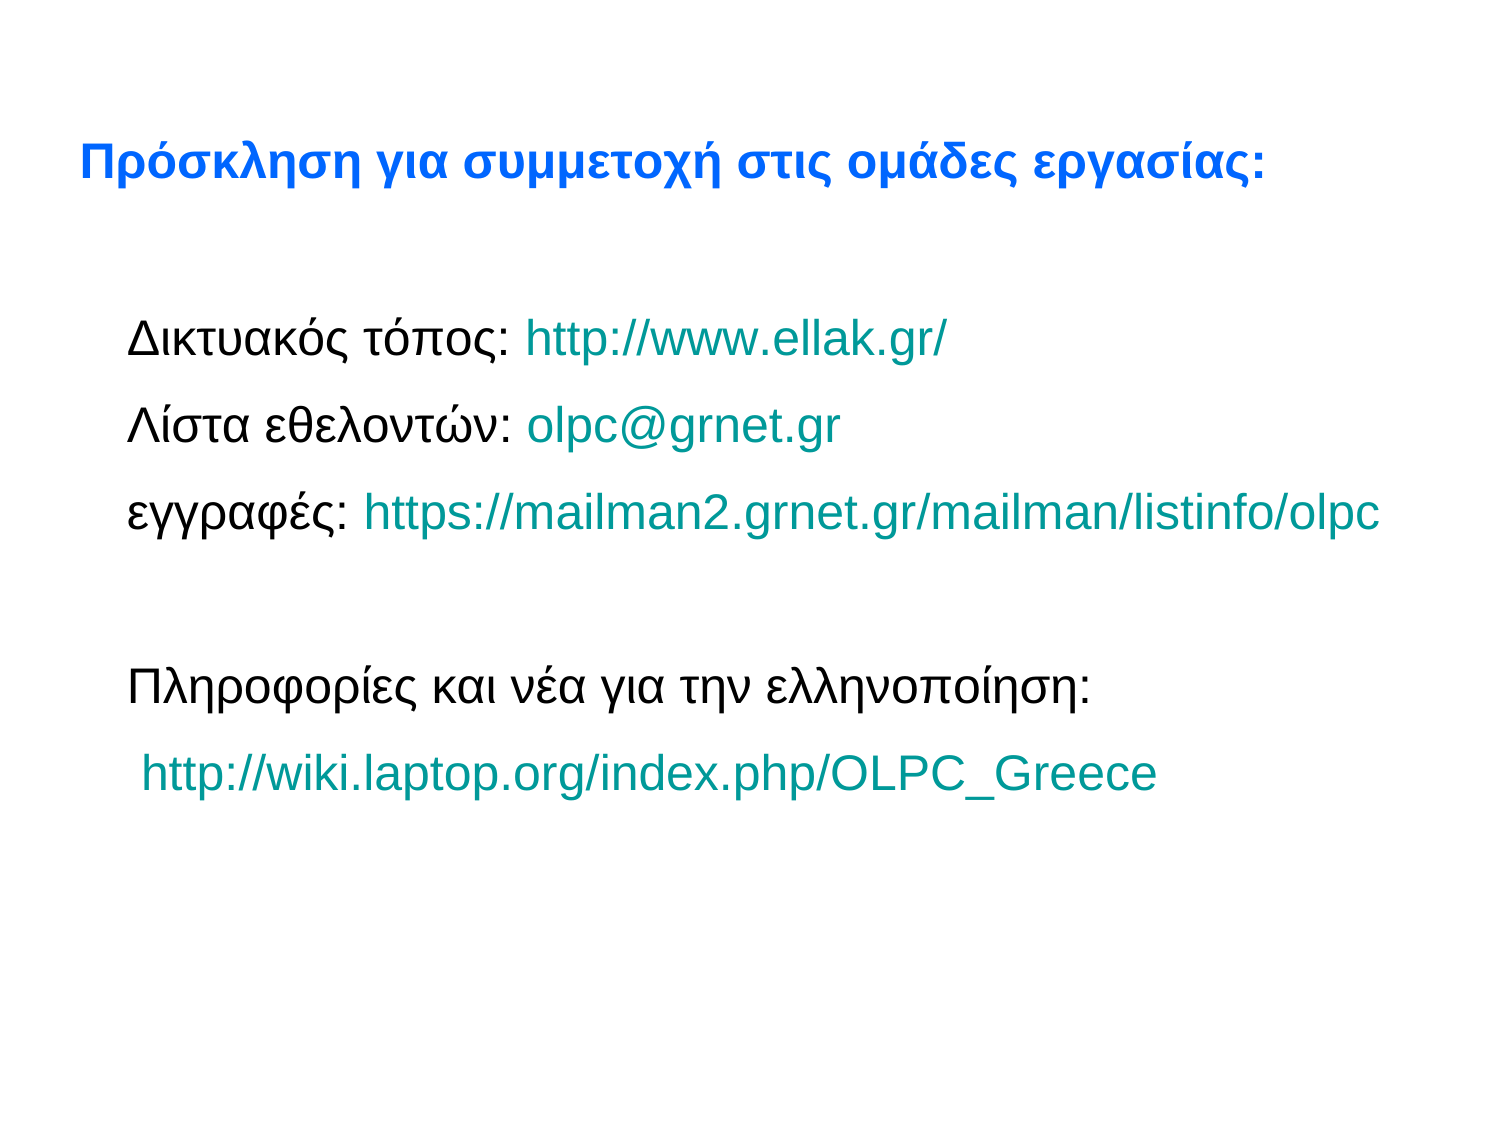

Πρόσκληση για συμμετοχή στις ομάδες εργασίας:
Δικτυακός τόπος: http://www.ellak.gr/
Λίστα εθελοντών: olpc@grnet.gr
εγγραφές: https://mailman2.grnet.gr/mailman/listinfo/olpc
Πληροφορίες και νέα για την ελληνοποίηση:
 http://wiki.laptop.org/index.php/OLPC_Greece